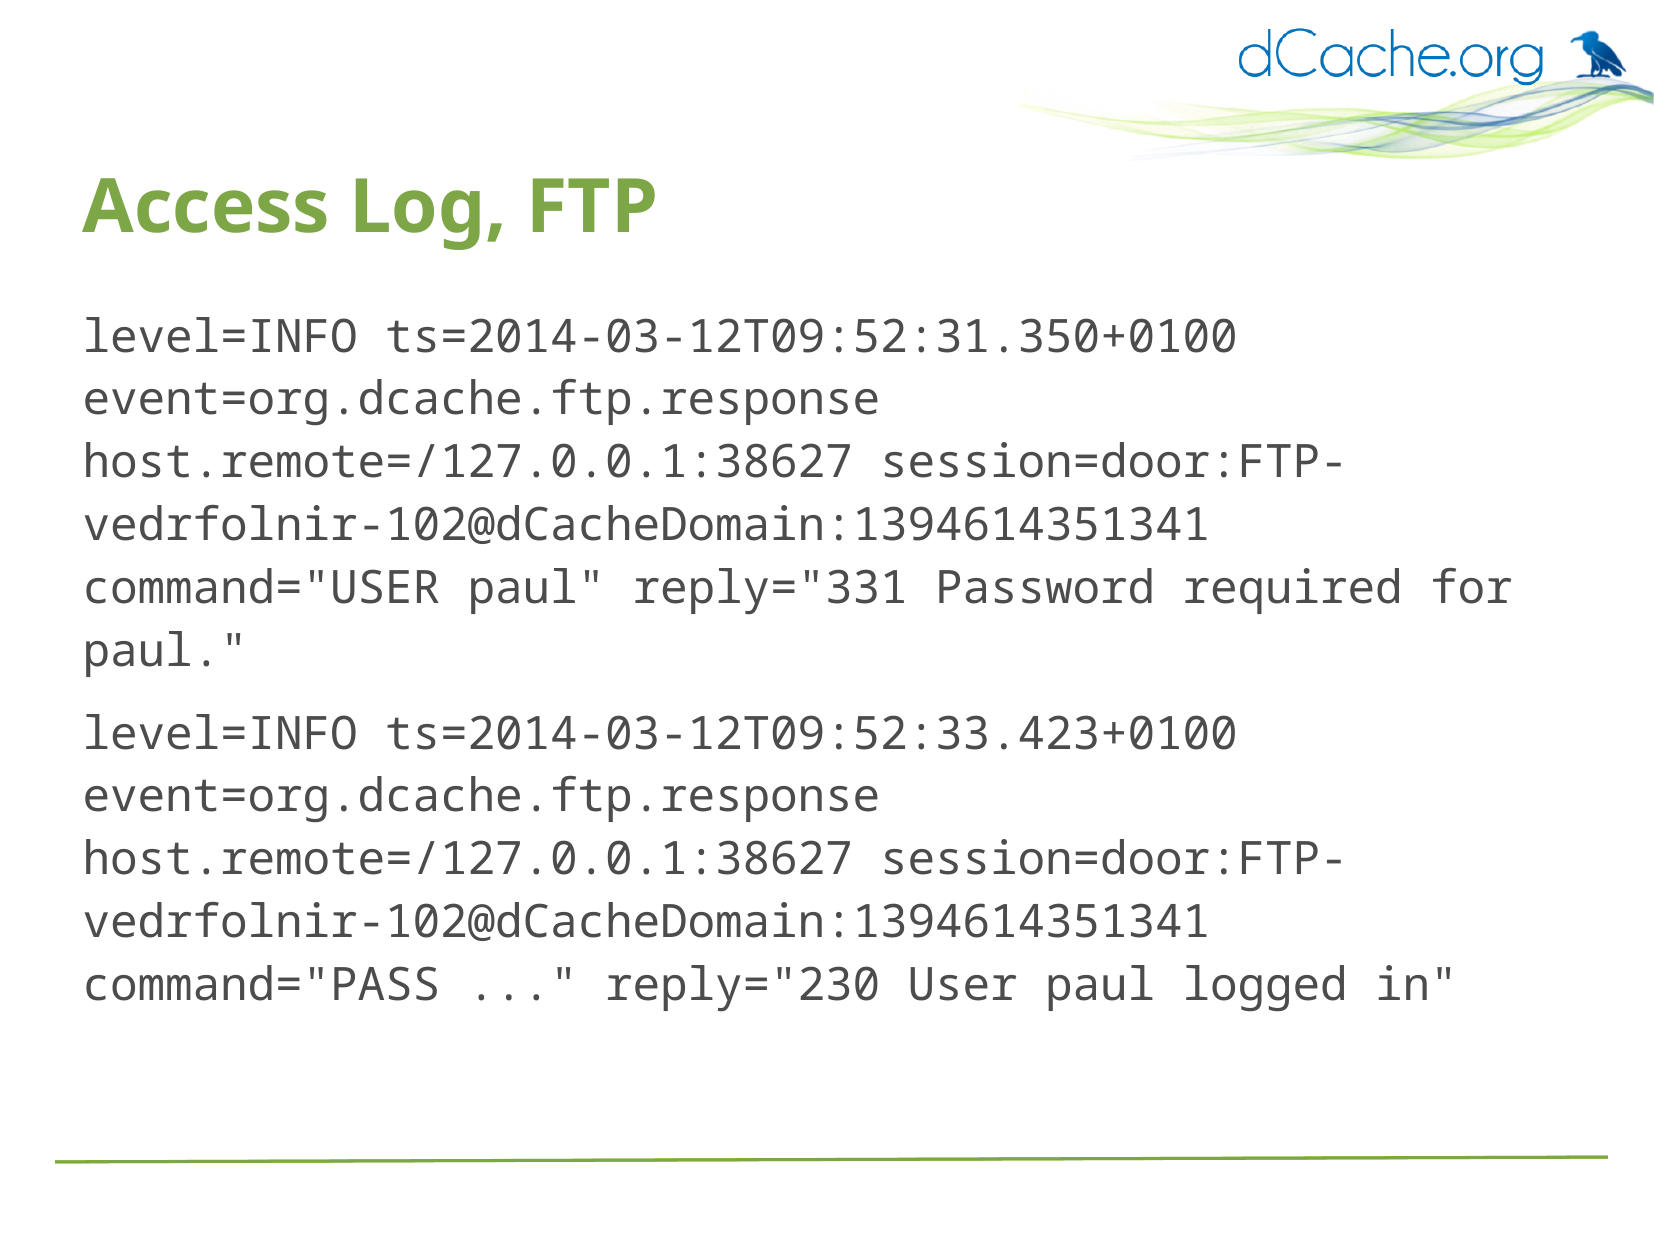

# Access Log, FTP
level=INFO ts=2014-03-12T09:52:31.350+0100 event=org.dcache.ftp.response host.remote=/127.0.0.1:38627 session=door:FTP-vedrfolnir-102@dCacheDomain:1394614351341 command="USER paul" reply="331 Password required for paul."
level=INFO ts=2014-03-12T09:52:33.423+0100 event=org.dcache.ftp.response host.remote=/127.0.0.1:38627 session=door:FTP-vedrfolnir-102@dCacheDomain:1394614351341 command="PASS ..." reply="230 User paul logged in"